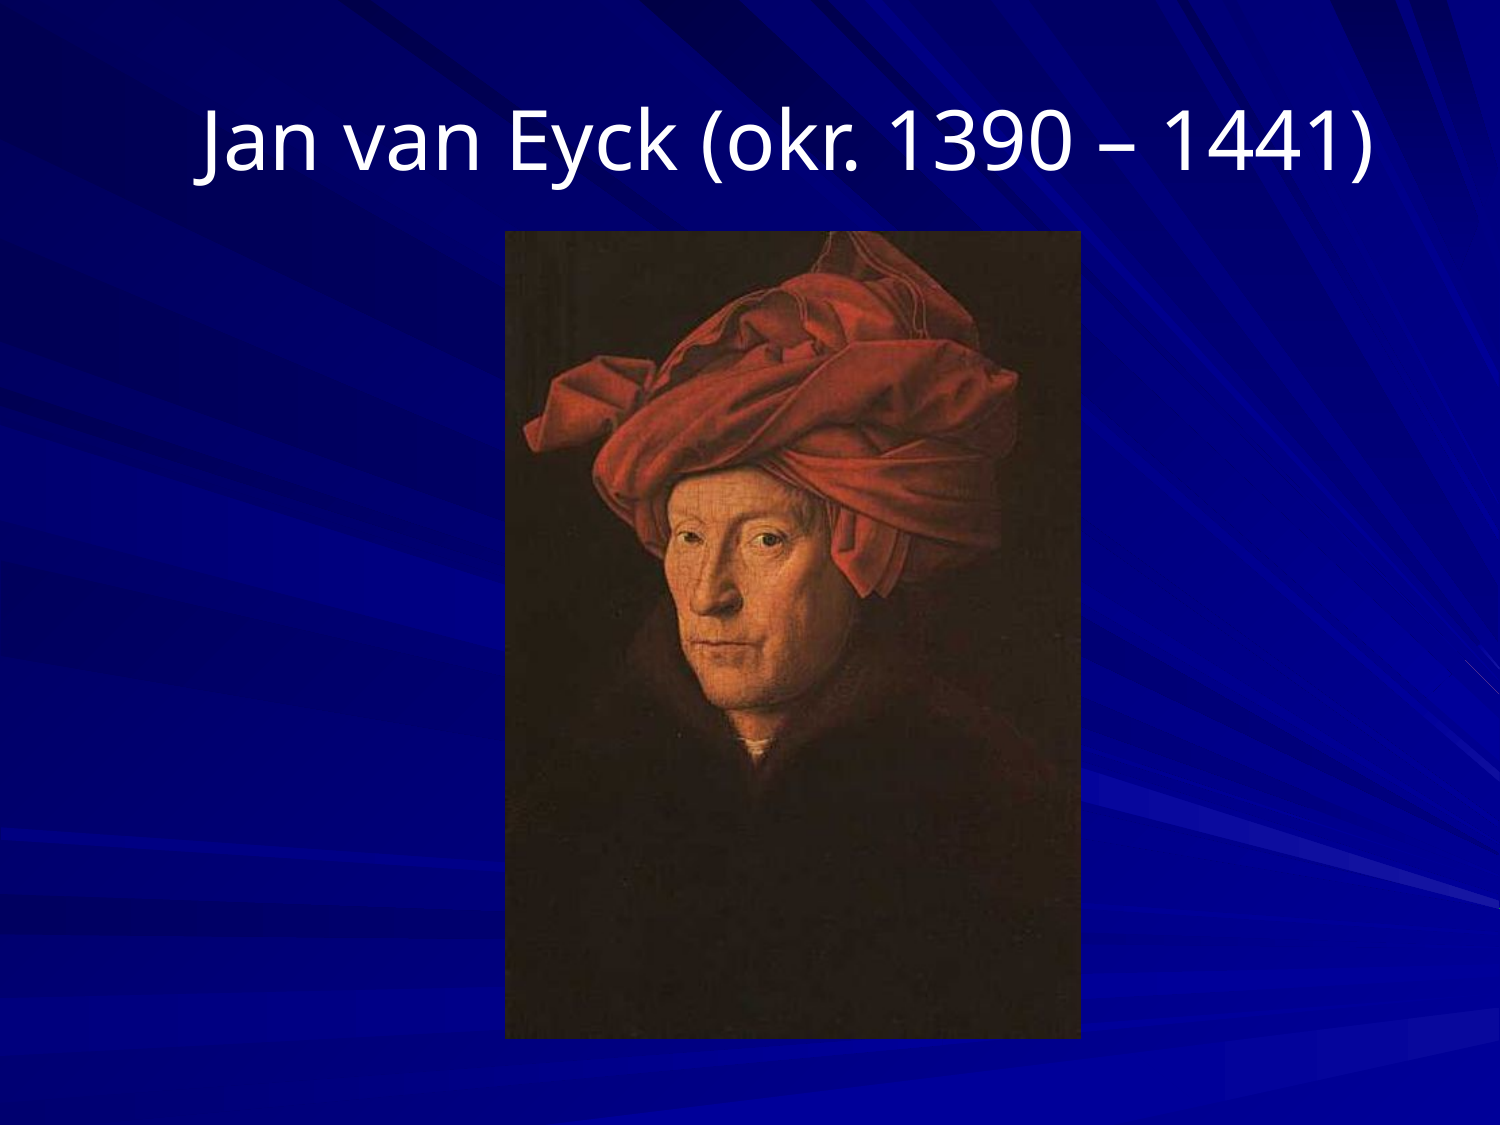

# Jan van Eyck (okr. 1390 – 1441)